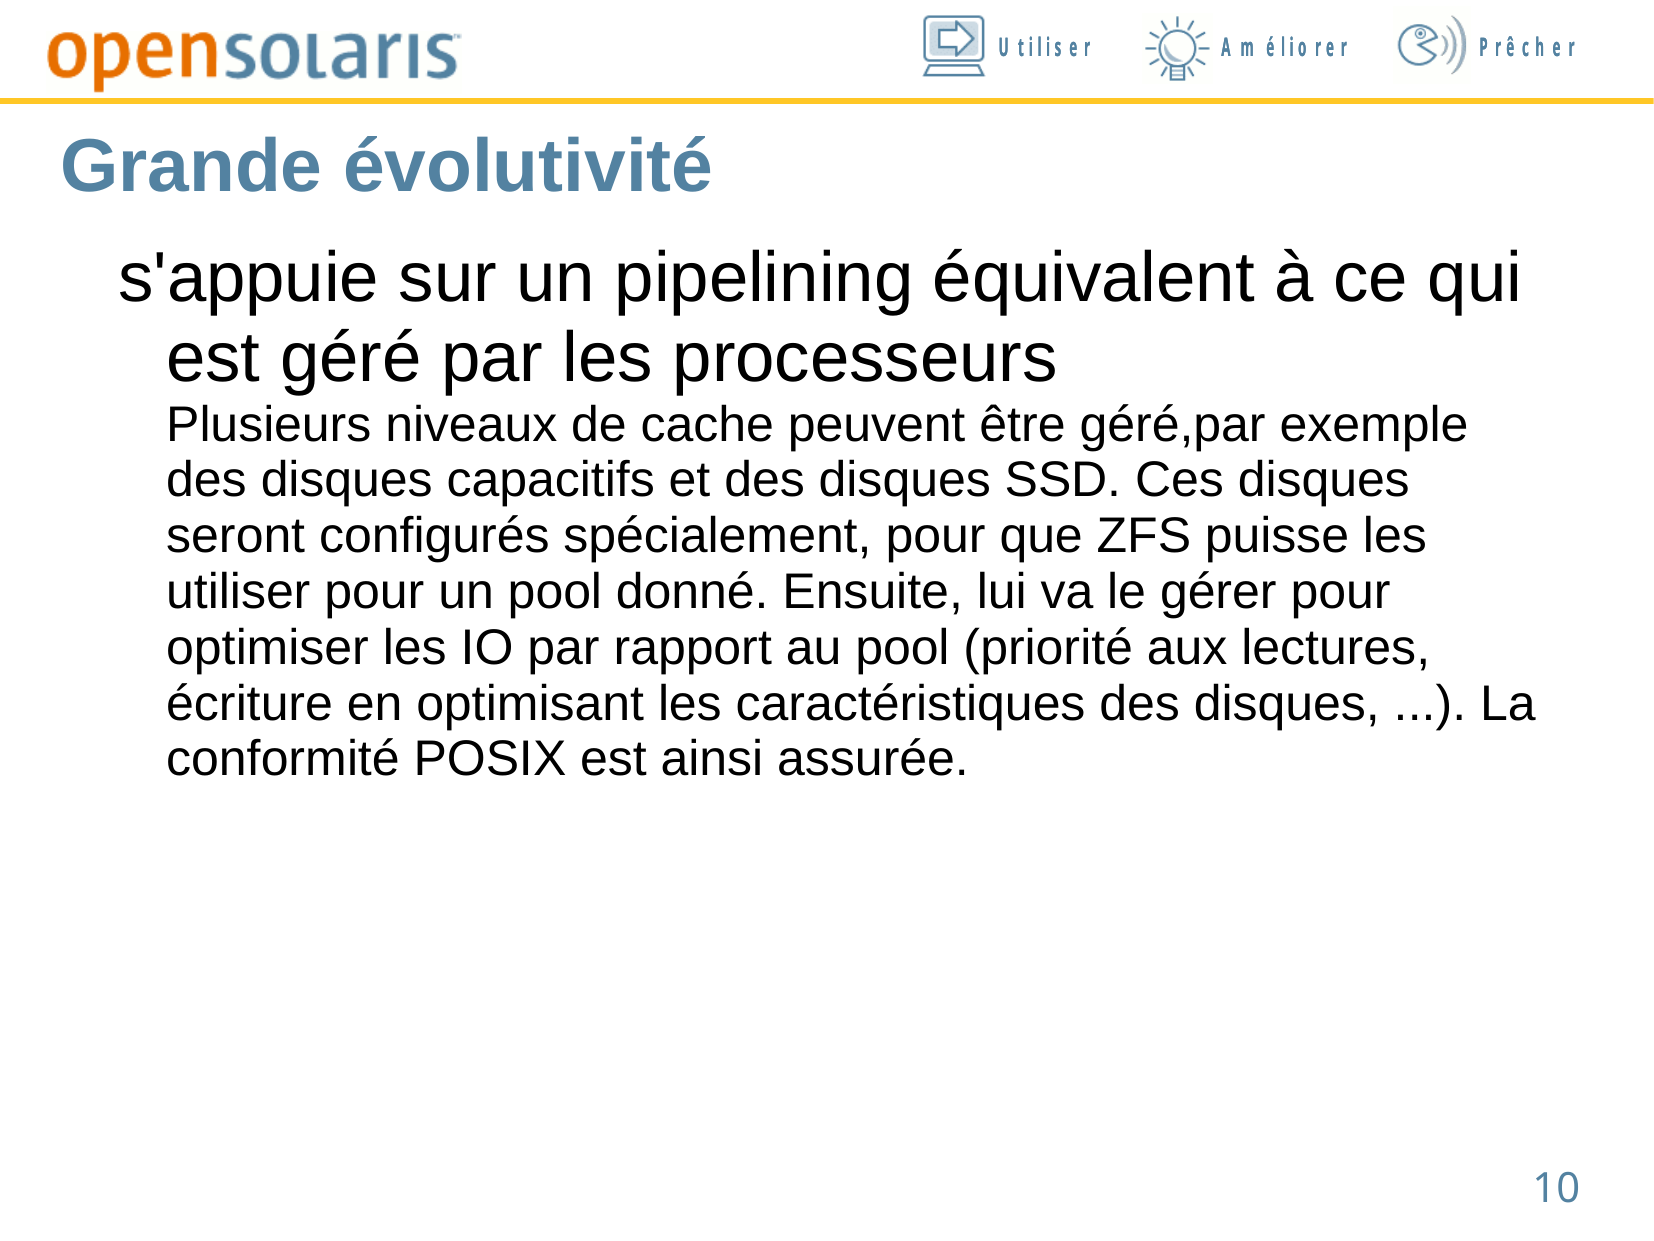

# Grande évolutivité
s'appuie sur un pipelining équivalent à ce qui est géré par les processeurs
Plusieurs niveaux de cache peuvent être géré,par exemple des disques capacitifs et des disques SSD. Ces disques seront configurés spécialement, pour que ZFS puisse les utiliser pour un pool donné. Ensuite, lui va le gérer pour optimiser les IO par rapport au pool (priorité aux lectures, écriture en optimisant les caractéristiques des disques, ...). La conformité POSIX est ainsi assurée.